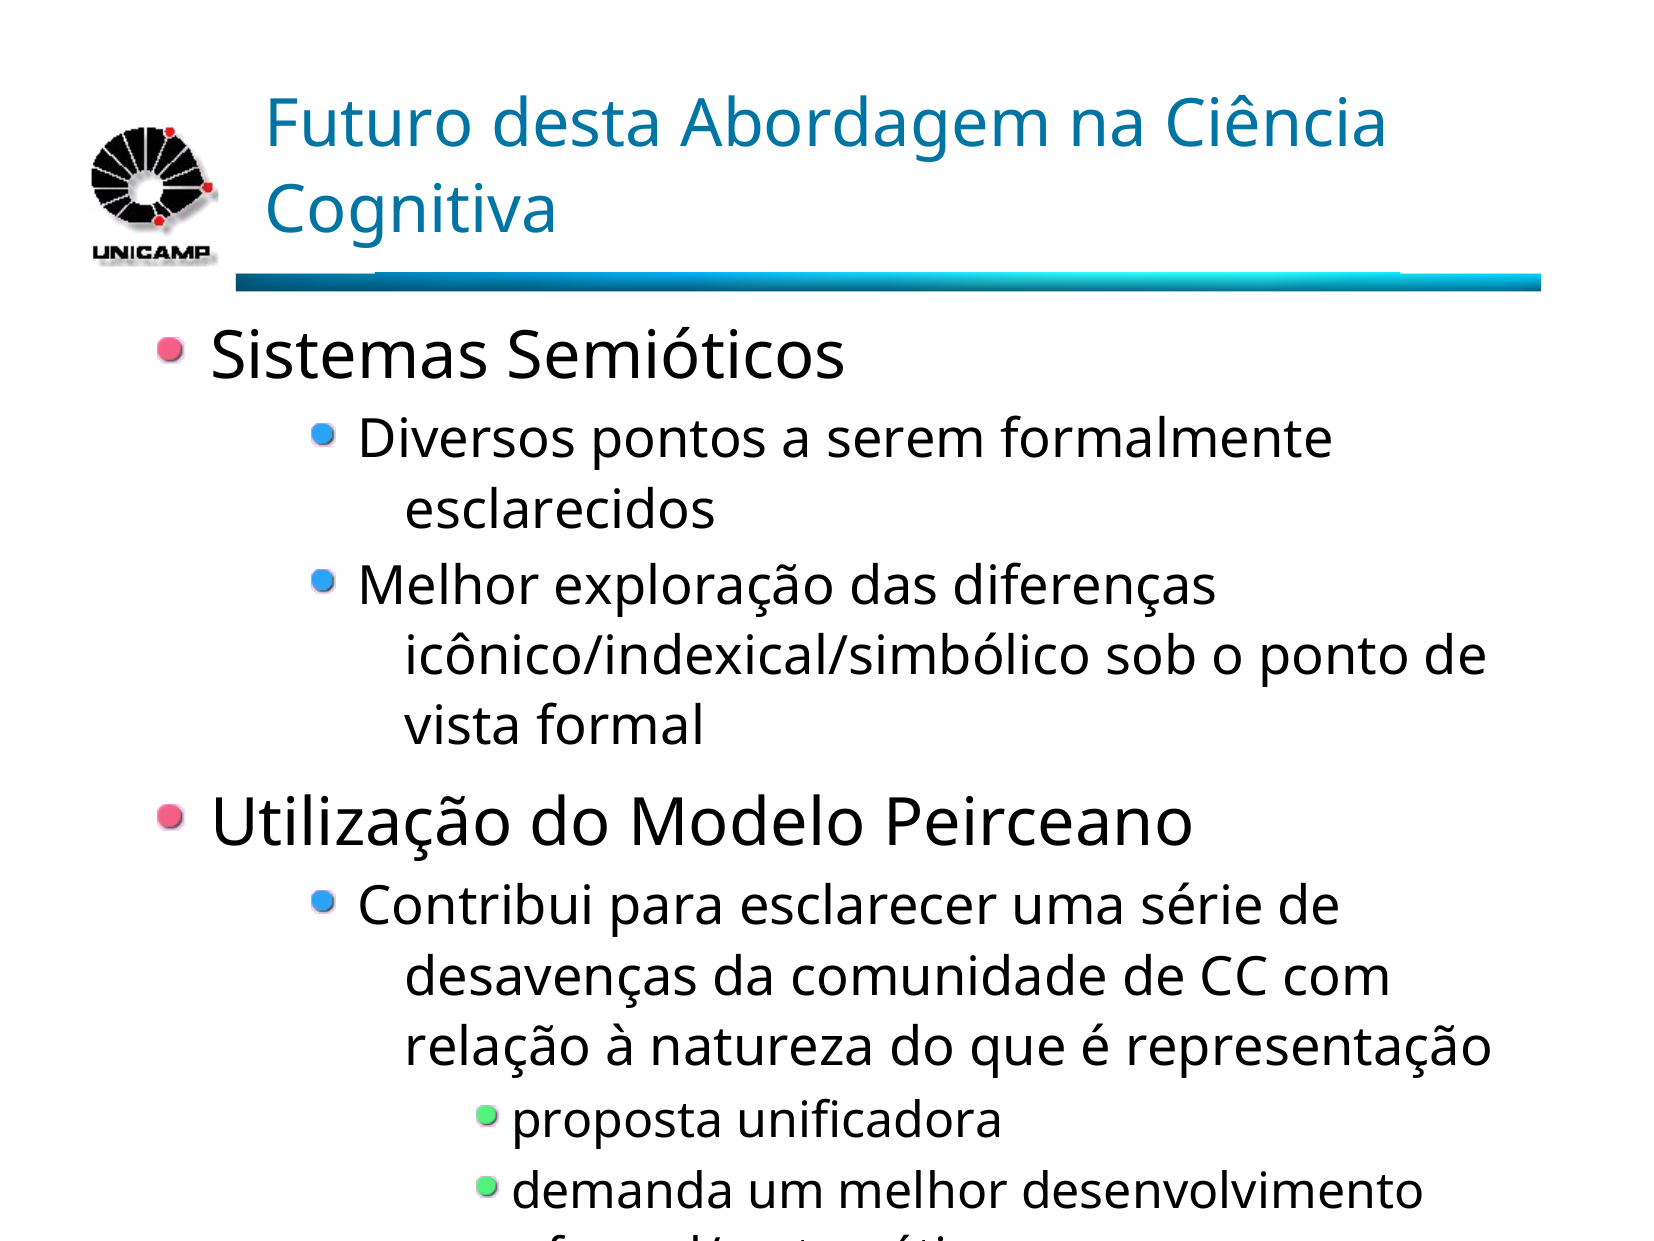

# Futuro desta Abordagem na Ciência Cognitiva
Sistemas Semióticos
Diversos pontos a serem formalmente esclarecidos
Melhor exploração das diferenças icônico/indexical/simbólico sob o ponto de vista formal
Utilização do Modelo Peirceano
Contribui para esclarecer uma série de desavenças da comunidade de CC com relação à natureza do que é representação
proposta unificadora
demanda um melhor desenvolvimento formal/matemático
pode trazer consequências revolucionárias na CC